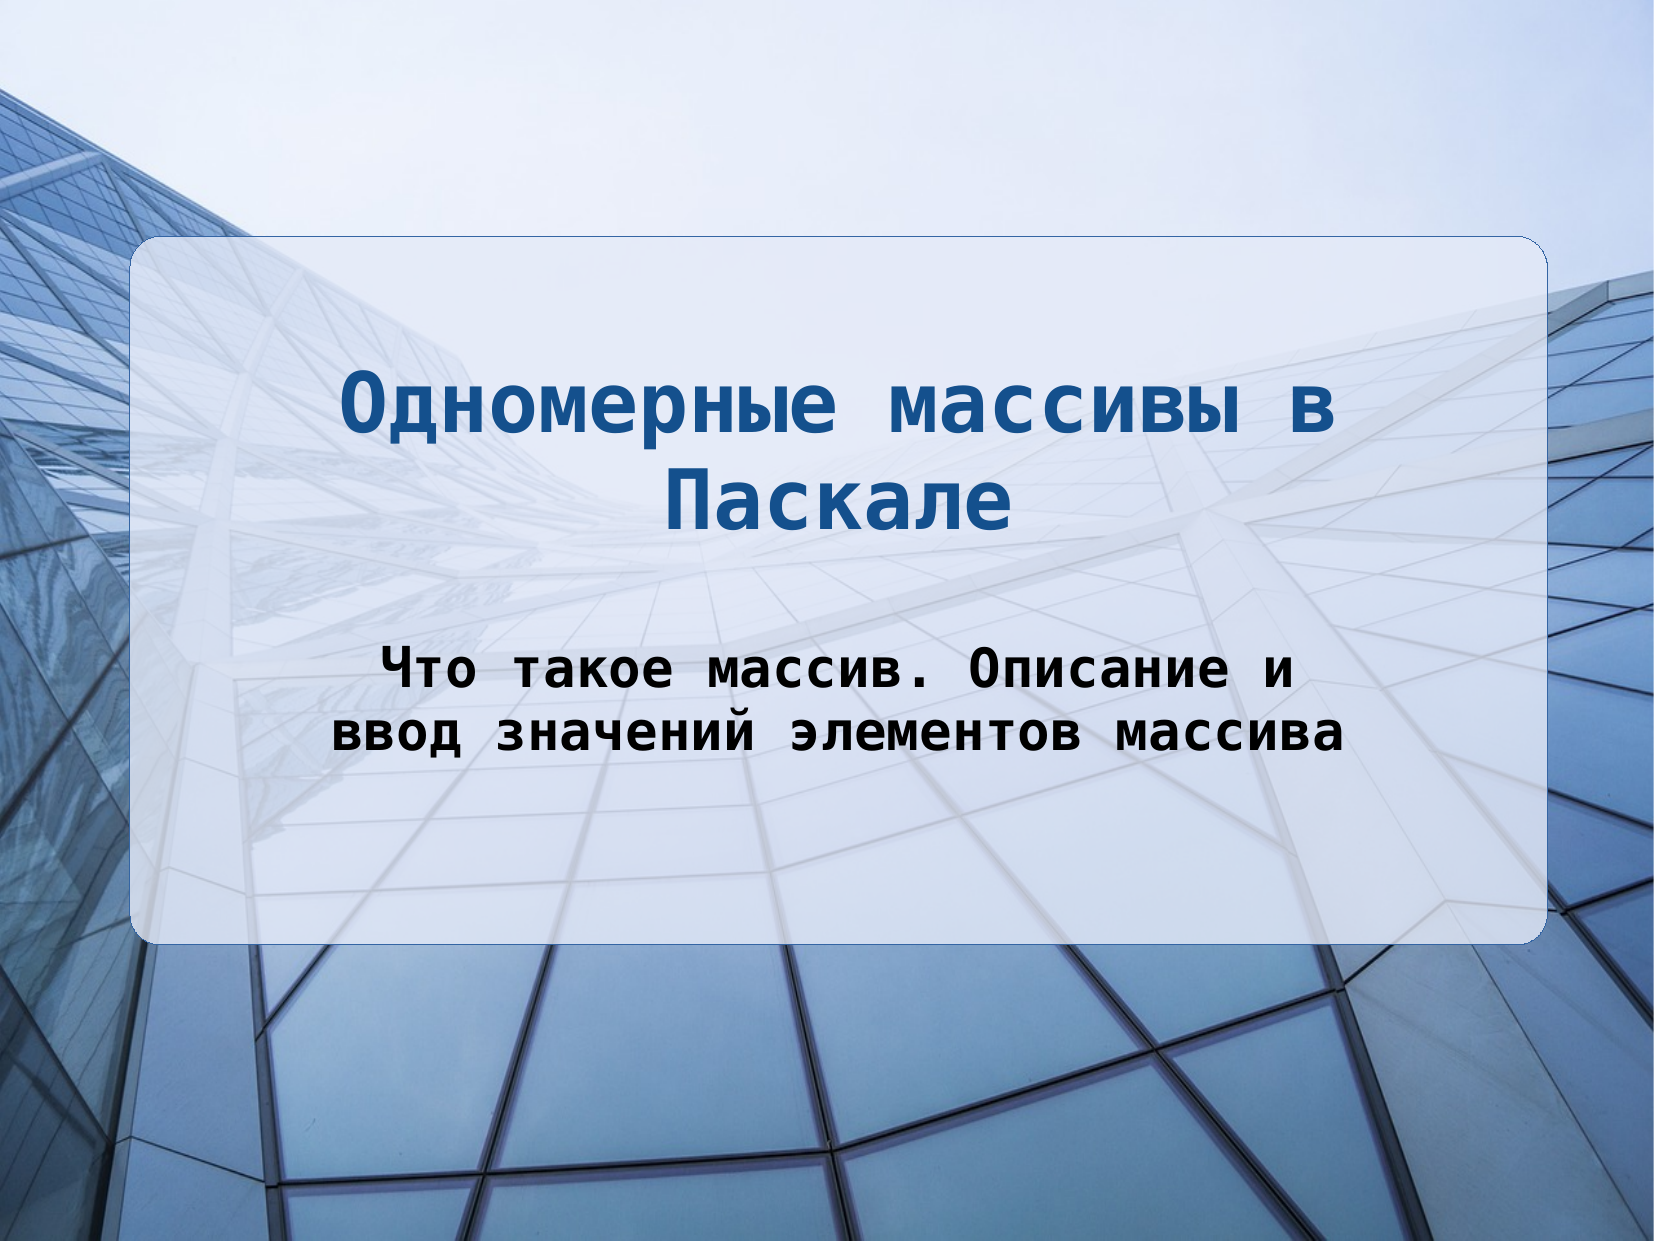

Одномерные массивы в Паскале
Что такое массив. Описание и ввод значений элементов массива